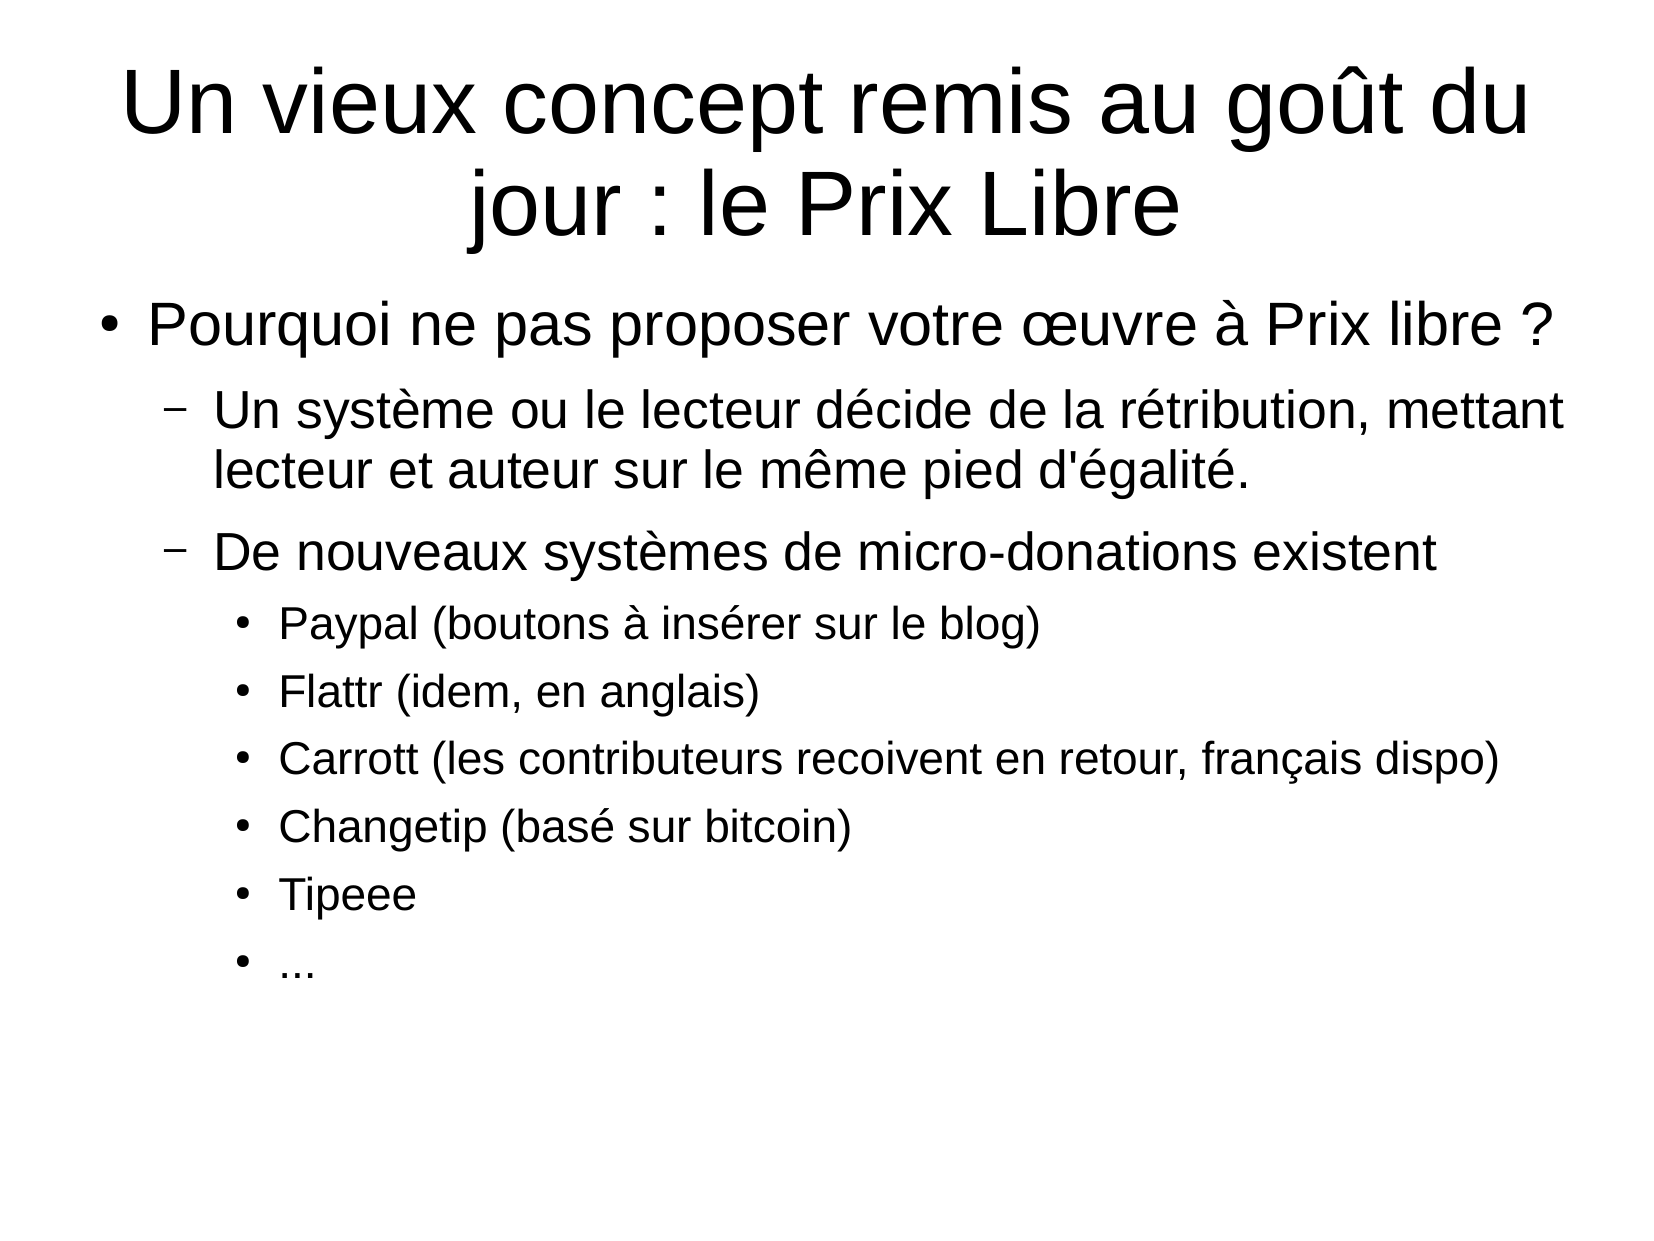

# Un vieux concept remis au goût du jour : le Prix Libre
Pourquoi ne pas proposer votre œuvre à Prix libre ?
Un système ou le lecteur décide de la rétribution, mettant lecteur et auteur sur le même pied d'égalité.
De nouveaux systèmes de micro-donations existent
Paypal (boutons à insérer sur le blog)
Flattr (idem, en anglais)
Carrott (les contributeurs recoivent en retour, français dispo)
Changetip (basé sur bitcoin)
Tipeee
...